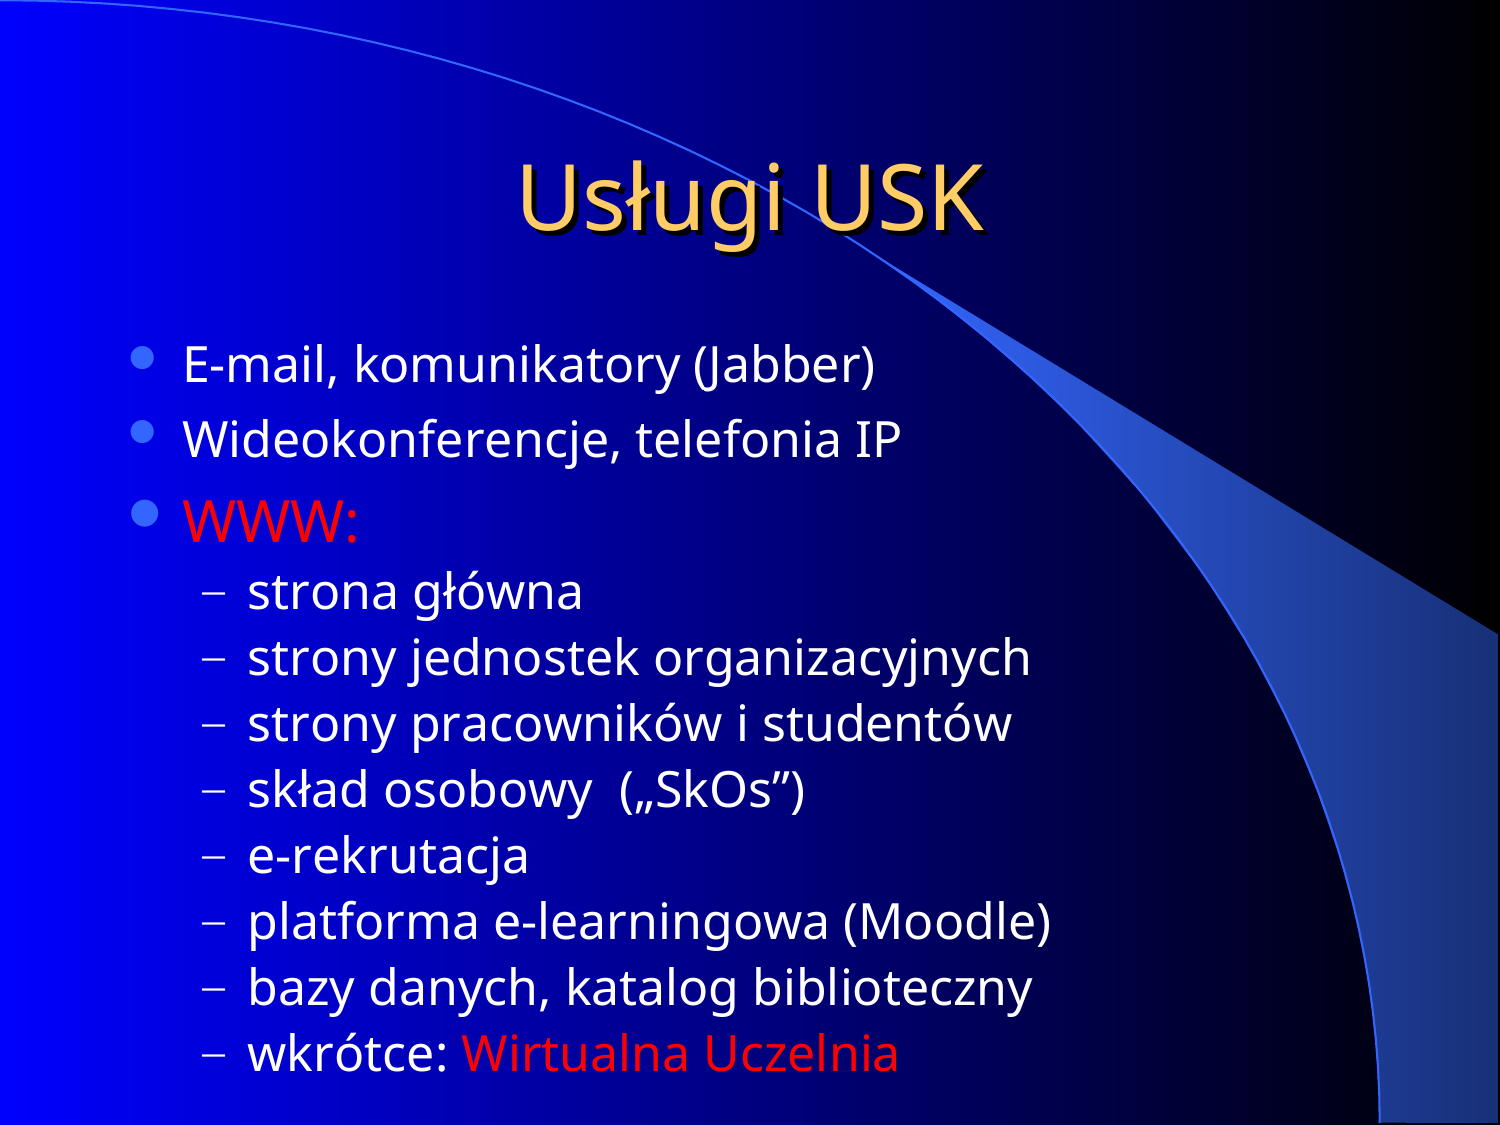

# Usługi USK
E-mail, komunikatory (Jabber)
Wideokonferencje, telefonia IP
WWW:
strona główna
strony jednostek organizacyjnych
strony pracowników i studentów
skład osobowy („SkOs”)
e-rekrutacja
platforma e-learningowa (Moodle)
bazy danych, katalog biblioteczny
wkrótce: Wirtualna Uczelnia